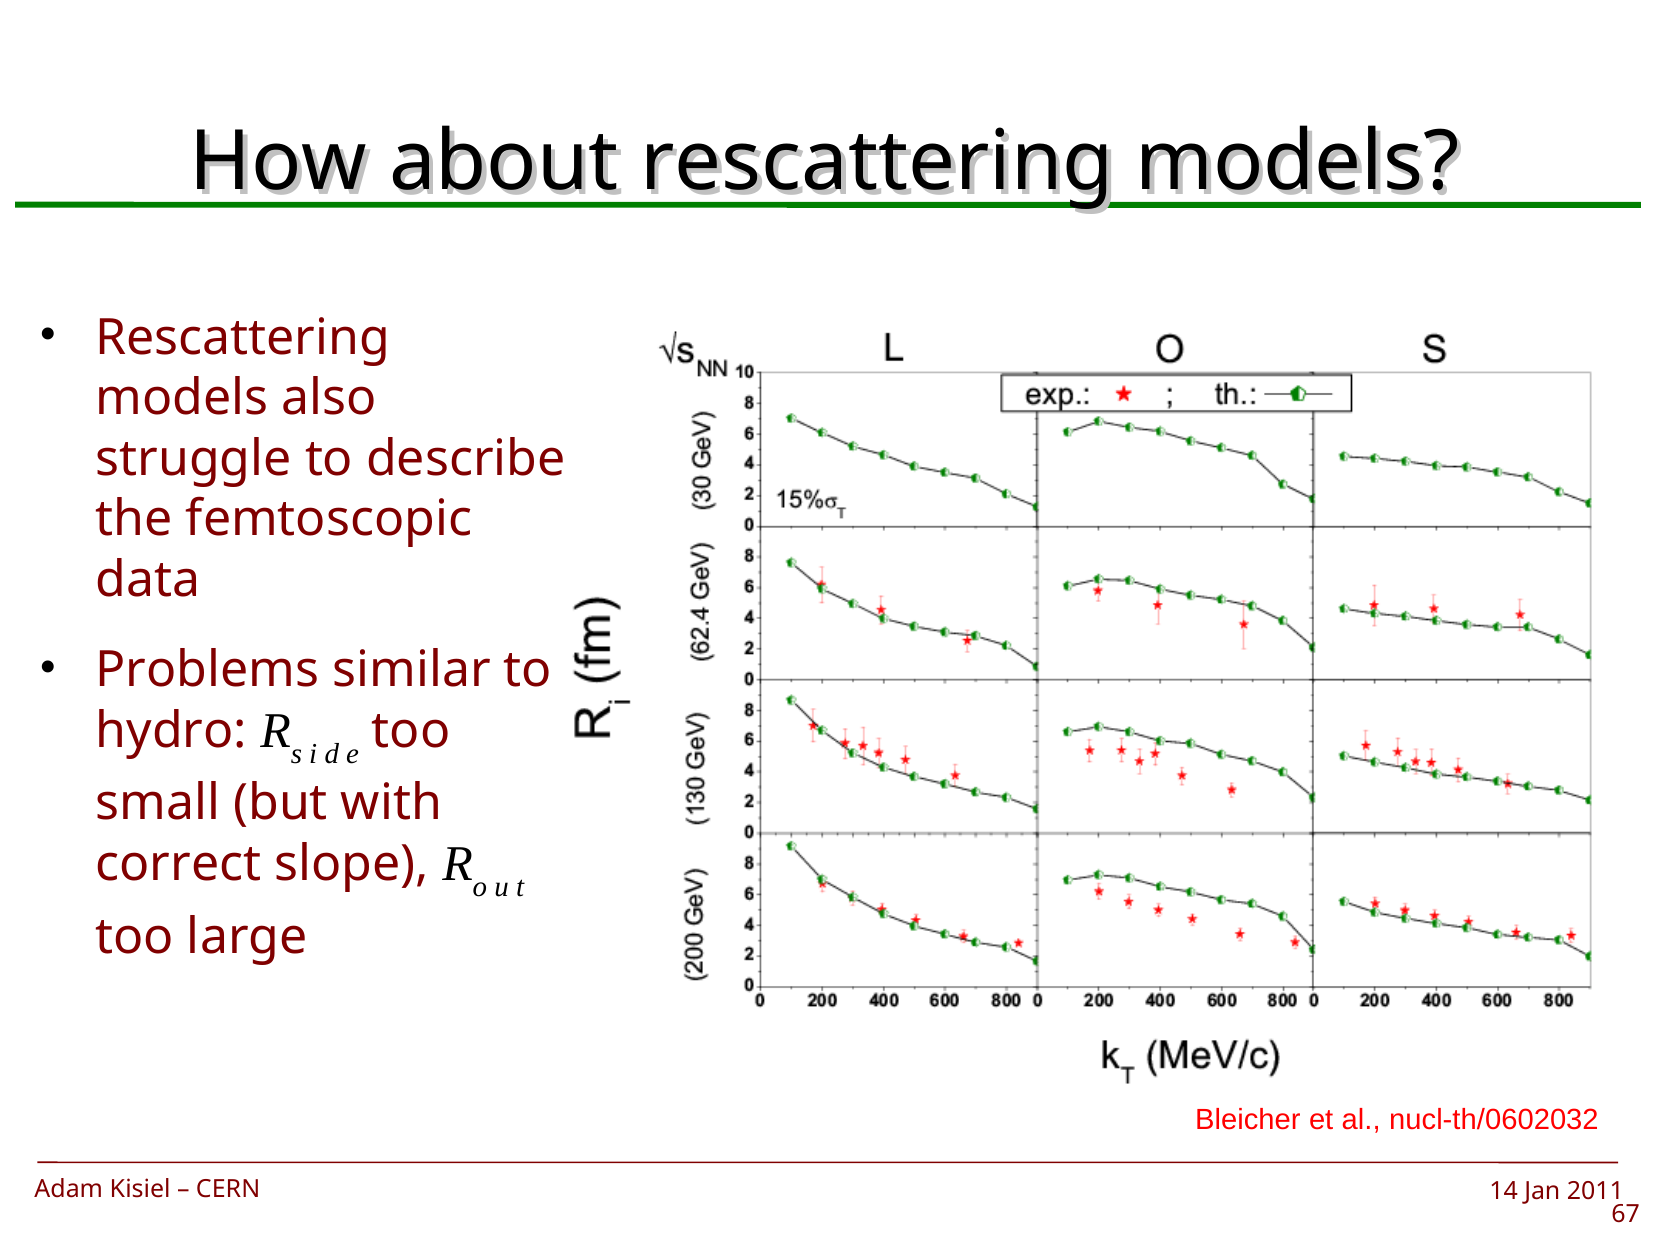

# How about rescattering models?
Rescattering models also struggle to describe the femtoscopic data
Problems similar to hydro: Rs i d e too small (but with correct slope), Ro u t too large
Bleicher et al., nucl-th/0602032